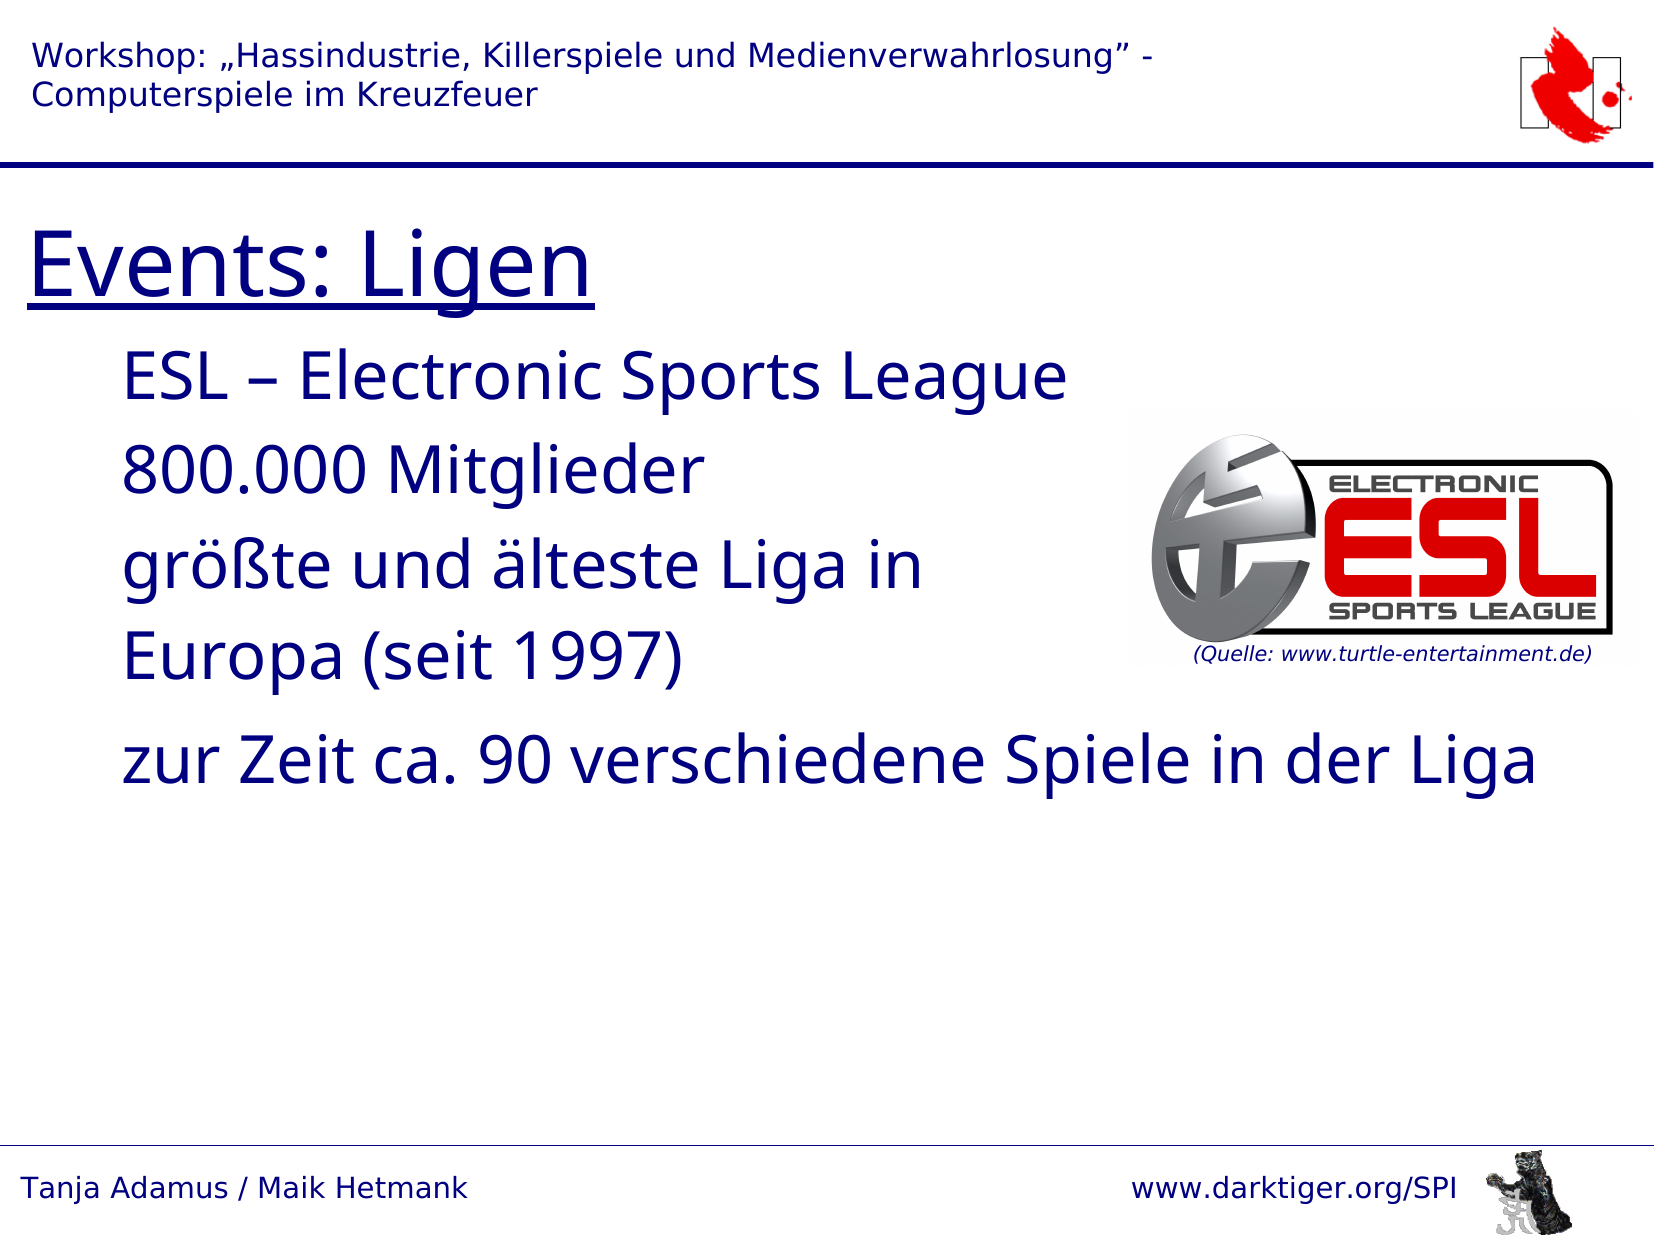

Workshop: „Hassindustrie, Killerspiele und Medienverwahrlosung” - Computerspiele im Kreuzfeuer
Events: Ligen
ESL – Electronic Sports League
800.000 Mitglieder
größte und älteste Liga in Europa (seit 1997)
(Quelle: www.turtle-entertainment.de)
zur Zeit ca. 90 verschiedene Spiele in der Liga